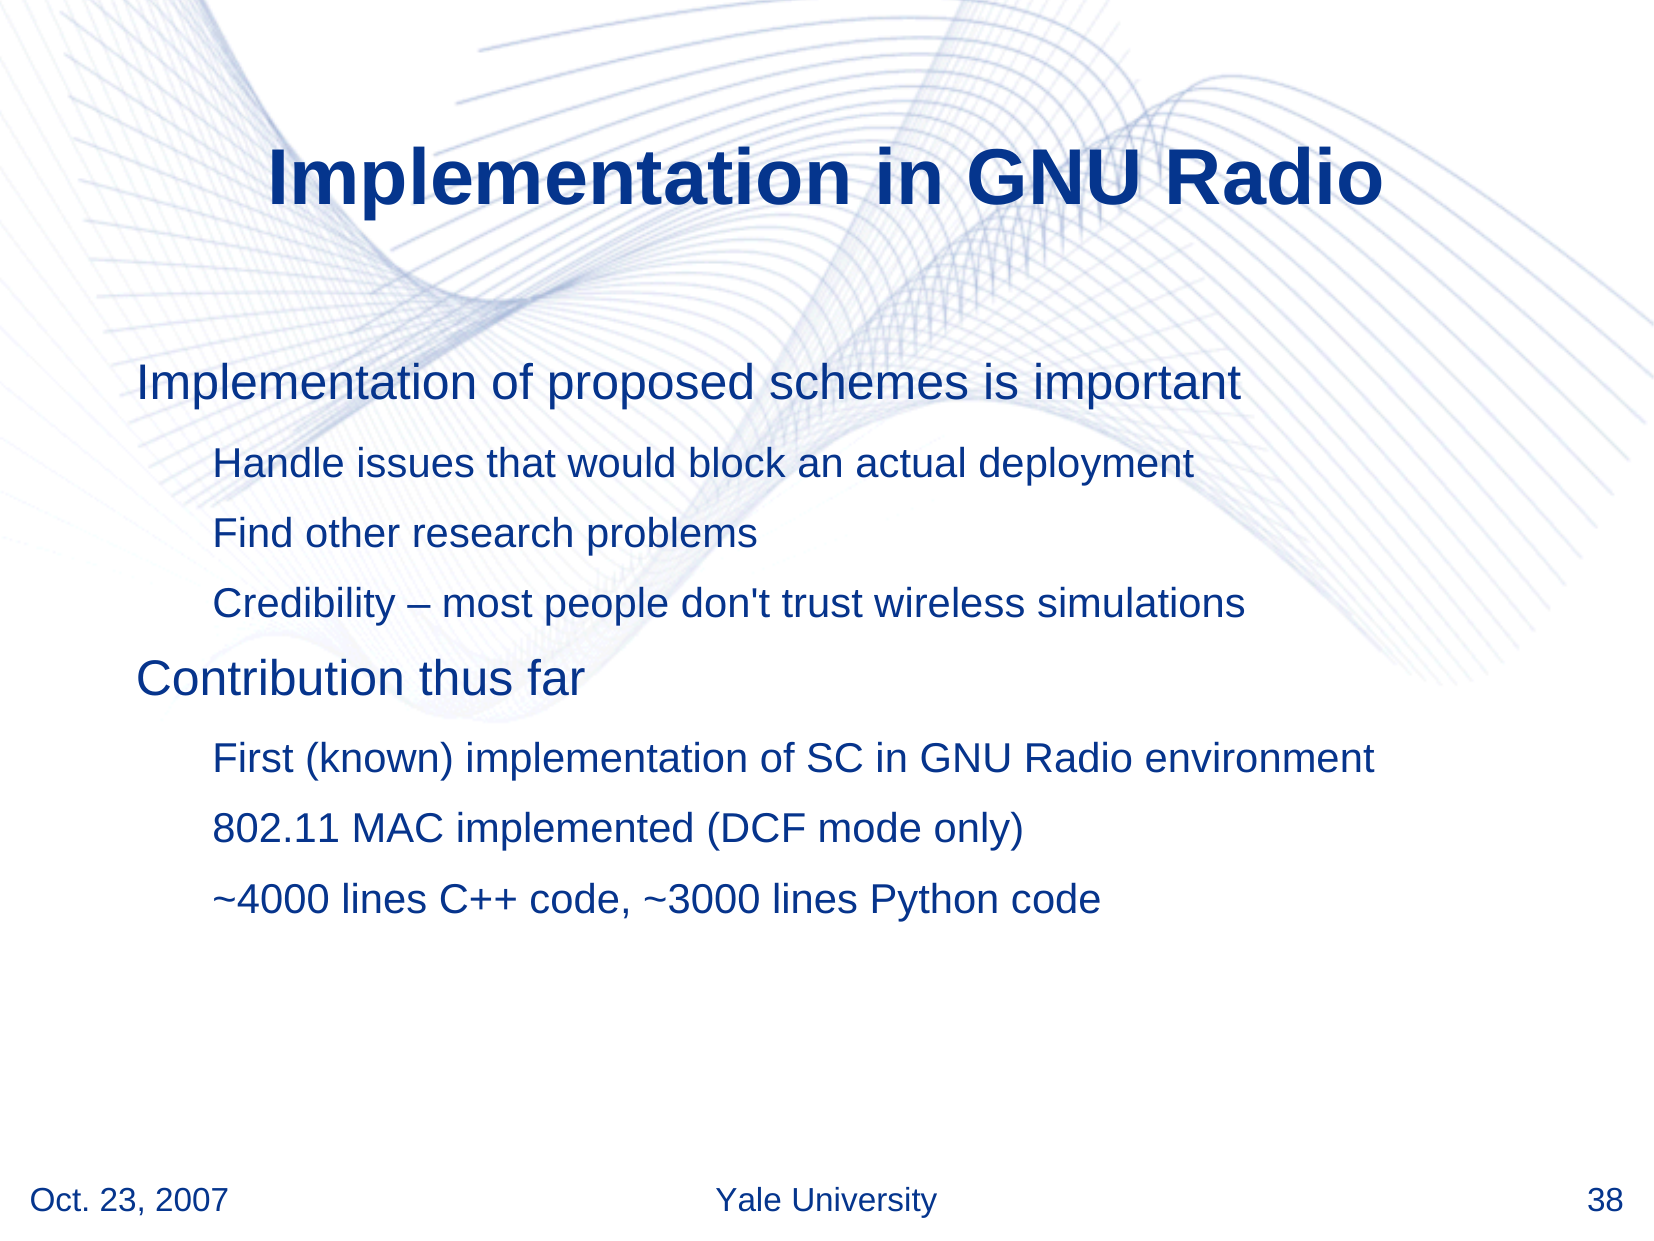

# Implementation in GNU Radio
Implementation of proposed schemes is important
Handle issues that would block an actual deployment
Find other research problems
Credibility – most people don't trust wireless simulations
Contribution thus far
First (known) implementation of SC in GNU Radio environment
802.11 MAC implemented (DCF mode only)
~4000 lines C++ code, ~3000 lines Python code
Oct. 23, 2007
Yale University
38